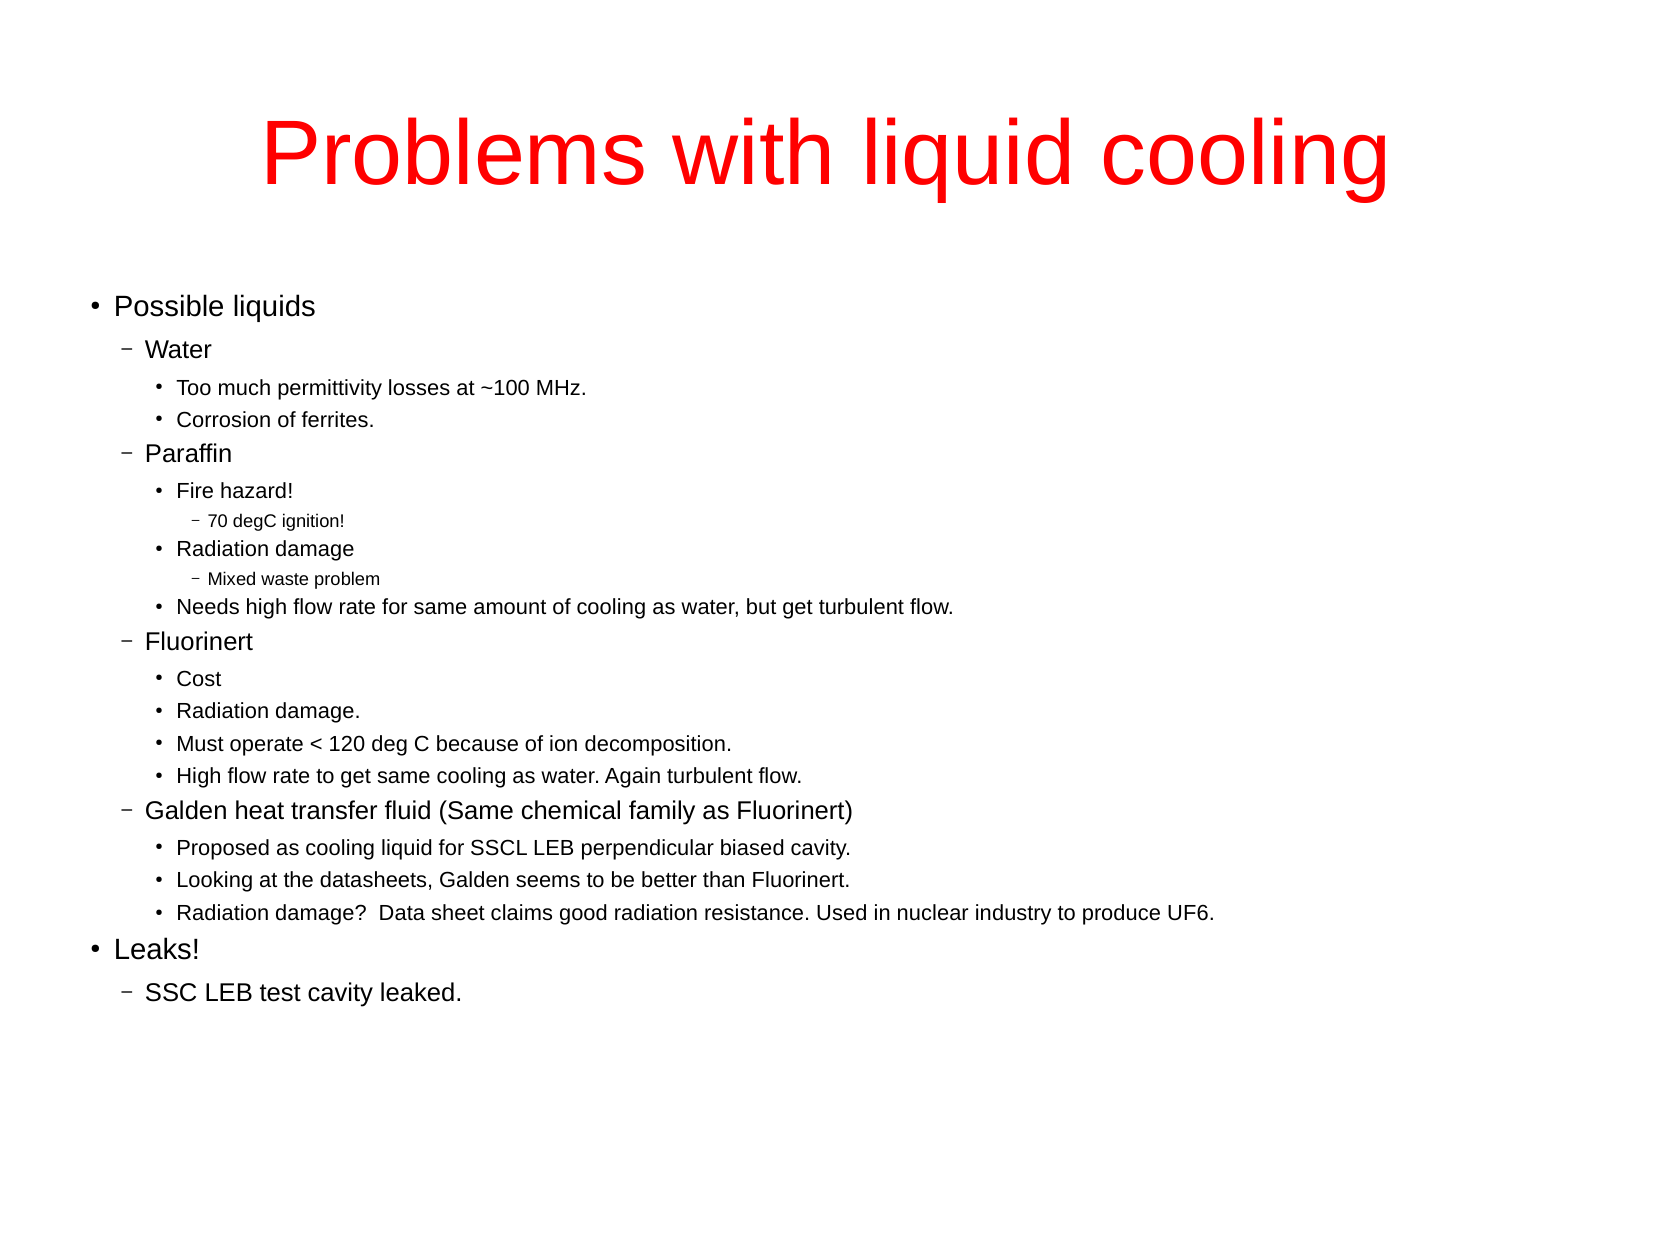

# Problems with liquid cooling
Possible liquids
Water
Too much permittivity losses at ~100 MHz.
Corrosion of ferrites.
Paraffin
Fire hazard!
70 degC ignition!
Radiation damage
Mixed waste problem
Needs high flow rate for same amount of cooling as water, but get turbulent flow.
Fluorinert
Cost
Radiation damage.
Must operate < 120 deg C because of ion decomposition.
High flow rate to get same cooling as water. Again turbulent flow.
Galden heat transfer fluid (Same chemical family as Fluorinert)
Proposed as cooling liquid for SSCL LEB perpendicular biased cavity.
Looking at the datasheets, Galden seems to be better than Fluorinert.
Radiation damage? Data sheet claims good radiation resistance. Used in nuclear industry to produce UF6.
Leaks!
SSC LEB test cavity leaked.